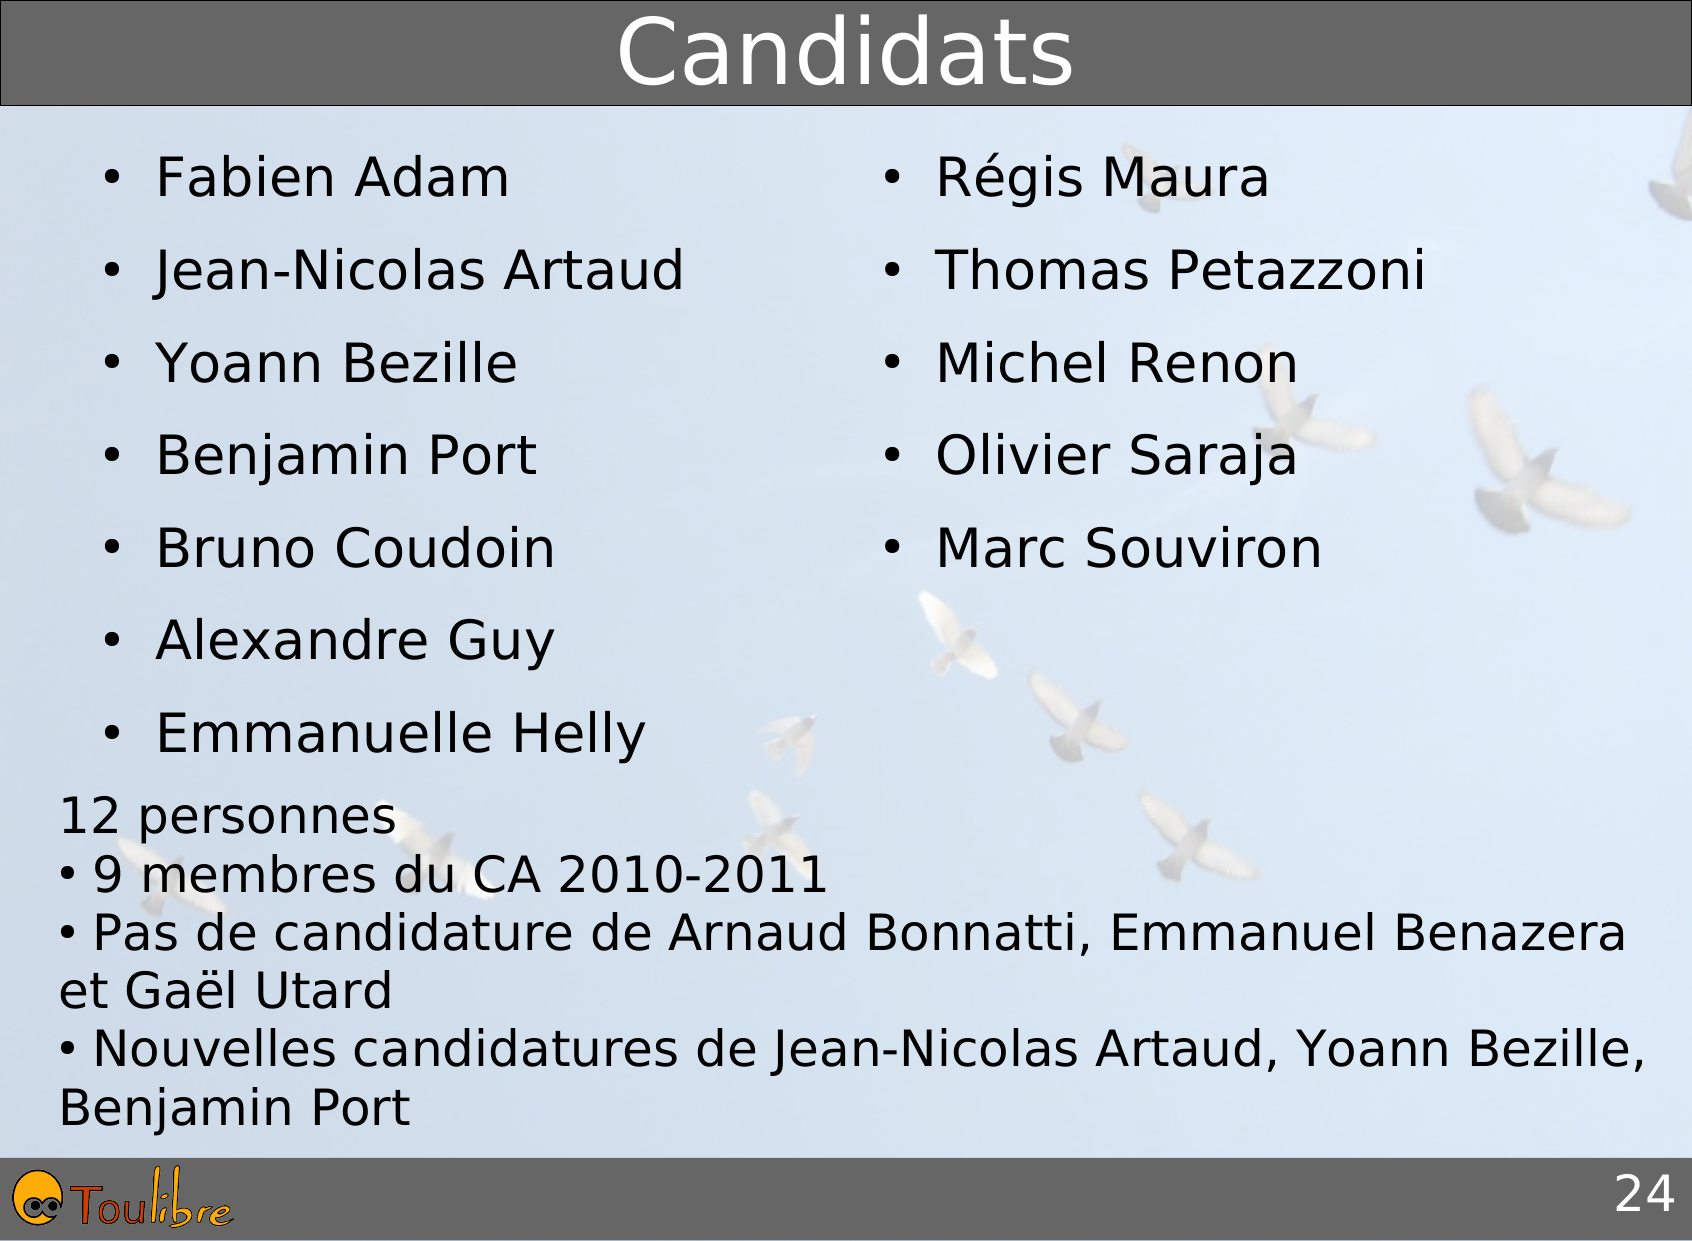

# Candidats
Fabien Adam
Jean-Nicolas Artaud
Yoann Bezille
Benjamin Port
Bruno Coudoin
Alexandre Guy
Emmanuelle Helly
Régis Maura
Thomas Petazzoni
Michel Renon
Olivier Saraja
Marc Souviron
12 personnes
 9 membres du CA 2010-2011
 Pas de candidature de Arnaud Bonnatti, Emmanuel Benazera et Gaël Utard
 Nouvelles candidatures de Jean-Nicolas Artaud, Yoann Bezille, Benjamin Port